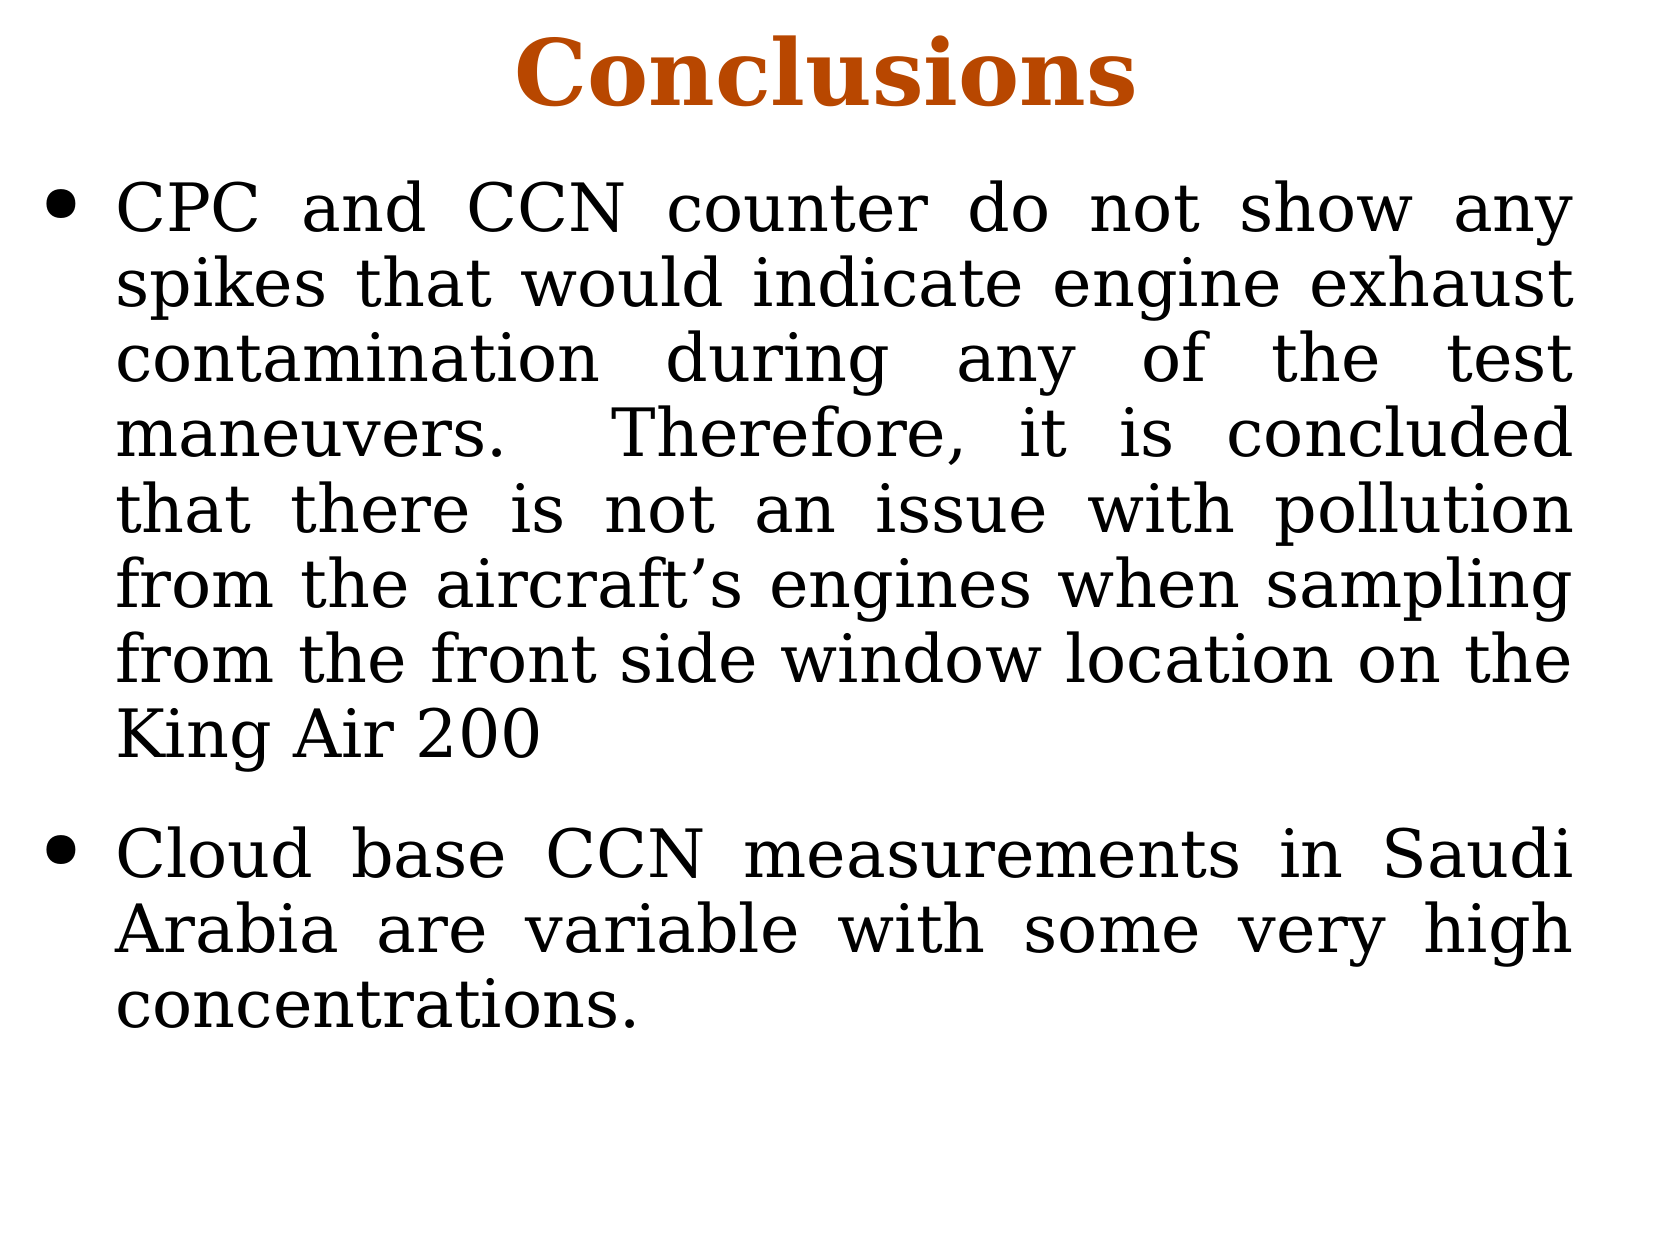

Conclusions
CPC and CCN counter do not show any spikes that would indicate engine exhaust contamination during any of the test maneuvers. Therefore, it is concluded that there is not an issue with pollution from the aircraft’s engines when sampling from the front side window location on the King Air 200
Cloud base CCN measurements in Saudi Arabia are variable with some very high concentrations.